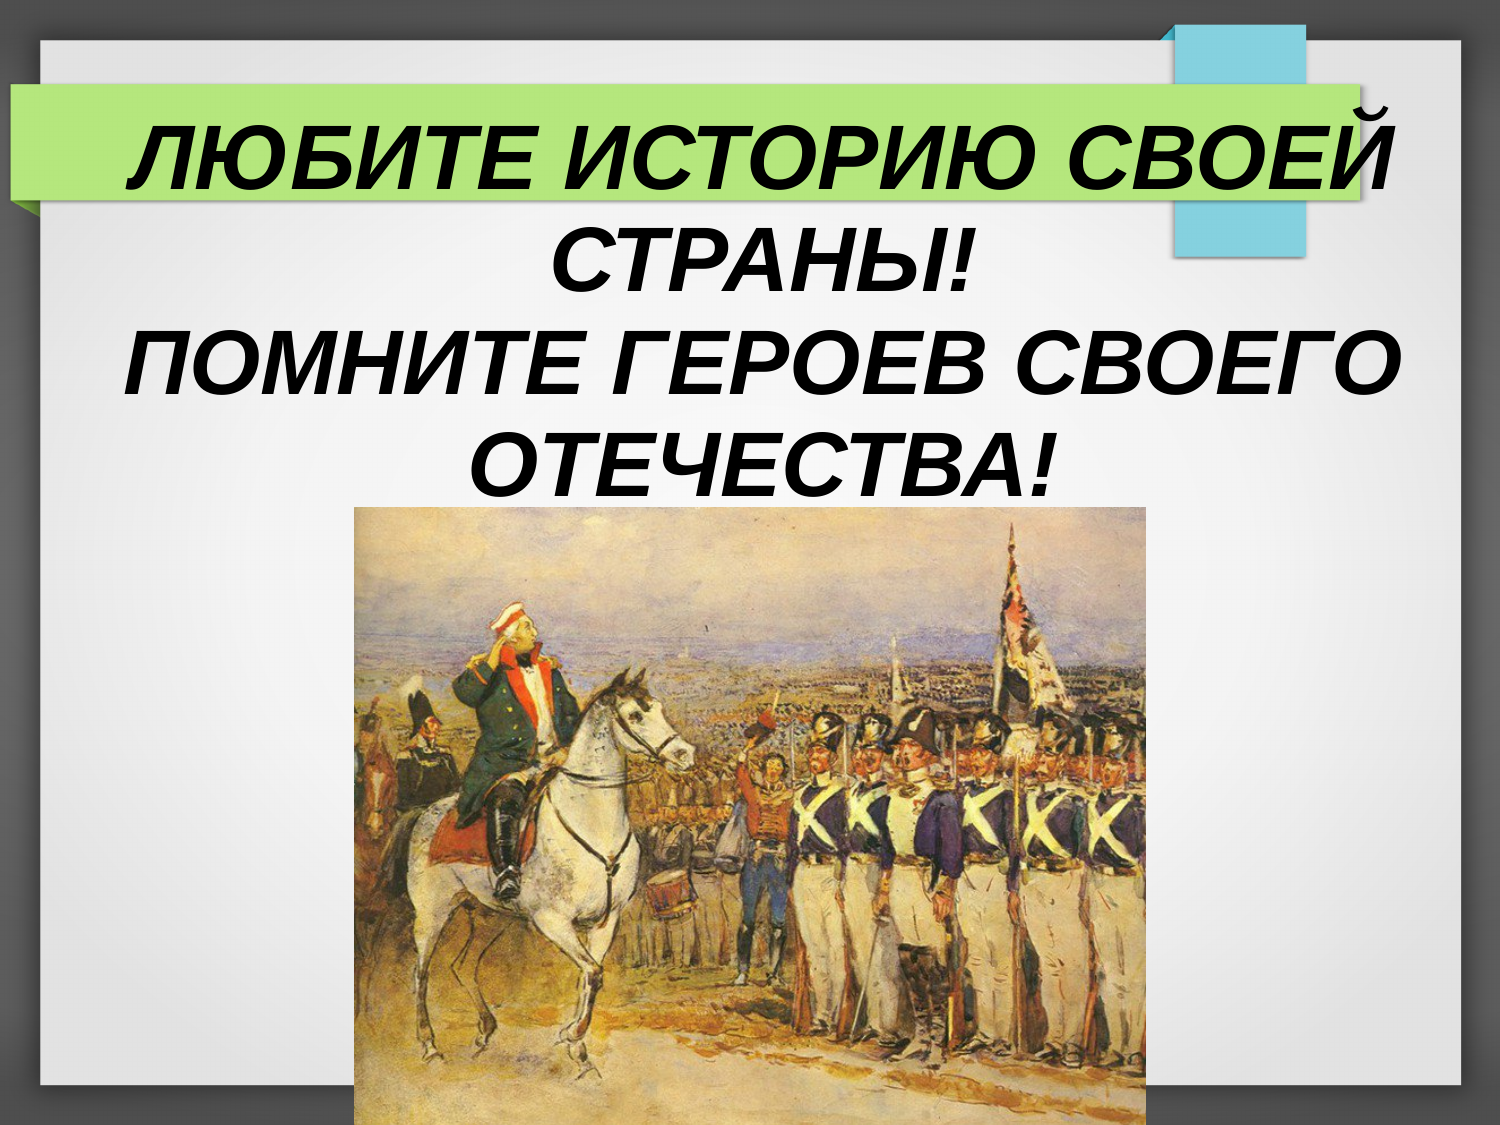

ЛЮБИТЕ ИСТОРИЮ СВОЕЙ СТРАНЫ!
ПОМНИТЕ ГЕРОЕВ СВОЕГО ОТЕЧЕСТВА!